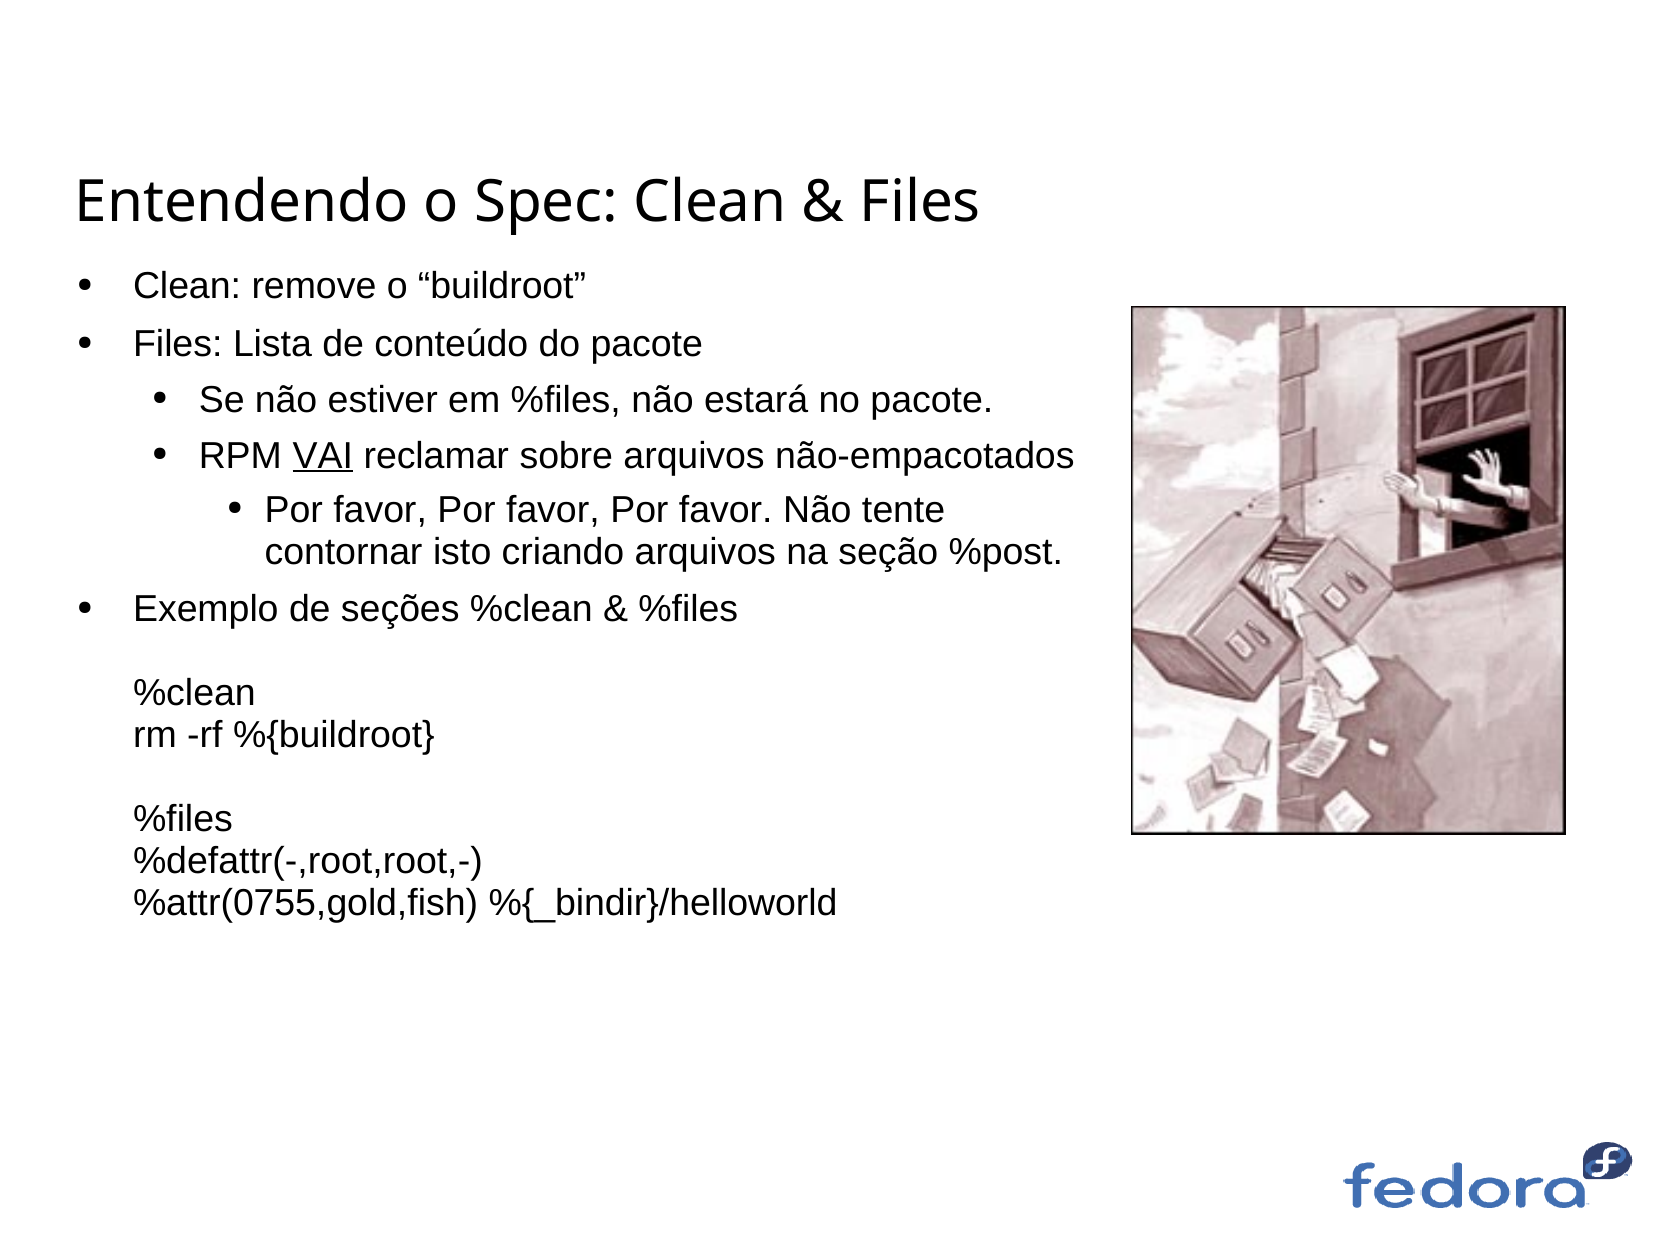

# Entendendo o Spec: Clean & Files
Clean: remove o “buildroot”
Files: Lista de conteúdo do pacote
Se não estiver em %files, não estará no pacote.
RPM VAI reclamar sobre arquivos não-empacotados
Por favor, Por favor, Por favor. Não tente contornar isto criando arquivos na seção %post.
Exemplo de seções %clean & %files
%clean
rm -rf %{buildroot}
%files
%defattr(-,root,root,-)
%attr(0755,gold,fish) %{_bindir}/helloworld